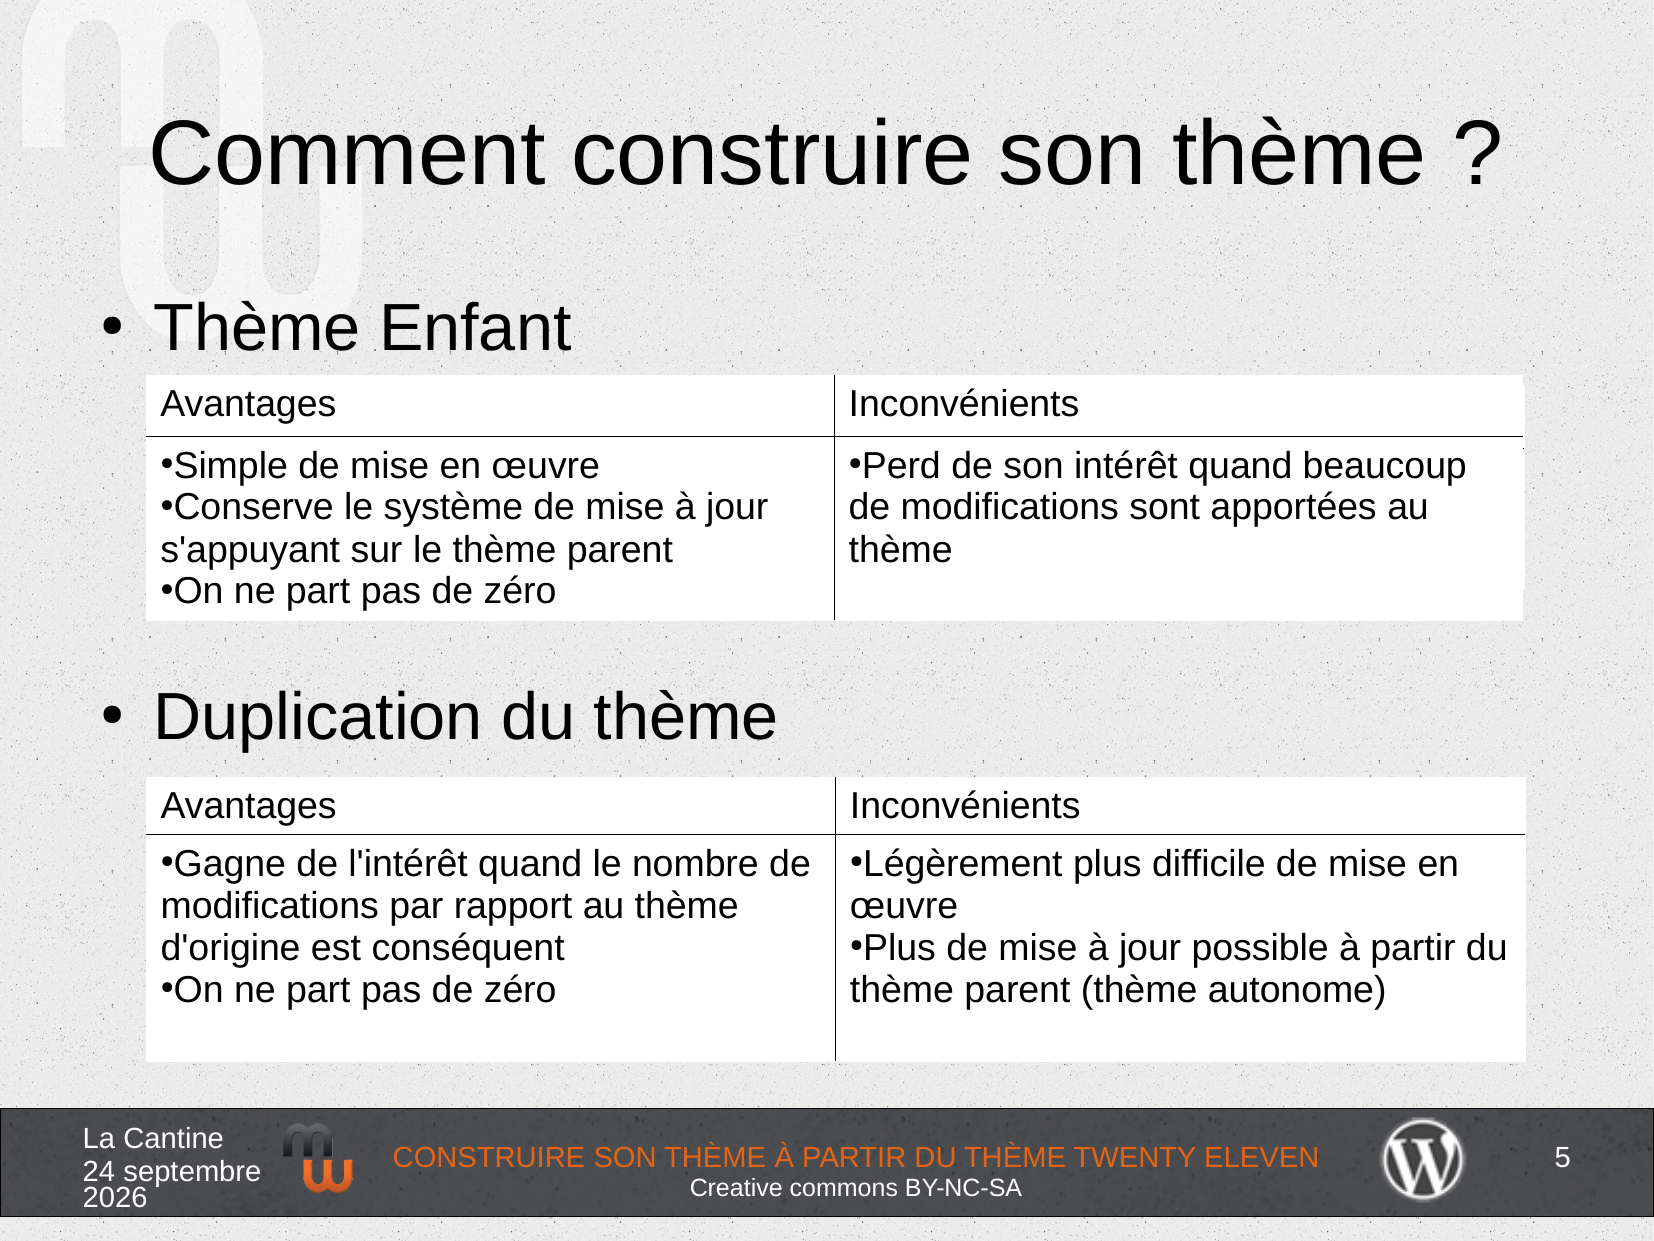

# Comment construire son thème ?
Thème Enfant
Duplication du thème
| Avantages | Inconvénients |
| --- | --- |
| Simple de mise en œuvre Conserve le système de mise à jour s'appuyant sur le thème parent On ne part pas de zéro | Perd de son intérêt quand beaucoup de modifications sont apportées au thème |
| Avantages | Inconvénients |
| --- | --- |
| Simple de mise en œuvre Conserve le système de mise à jour s'appuyant sur le thème parent | Perd de son intérêt quand beaucoup de modifications sont apportées au thème |
| Avantages | Inconvénients |
| --- | --- |
| Gagne de l'intérêt quand le nombre de modifications par rapport au thème d'origine est conséquent On ne part pas de zéro | Légèrement plus difficile de mise en œuvre Plus de mise à jour possible à partir du thème parent (thème autonome) |
CONSTRUIRE SON THÈME À PARTIR DU THÈME TWENTY ELEVEN
5